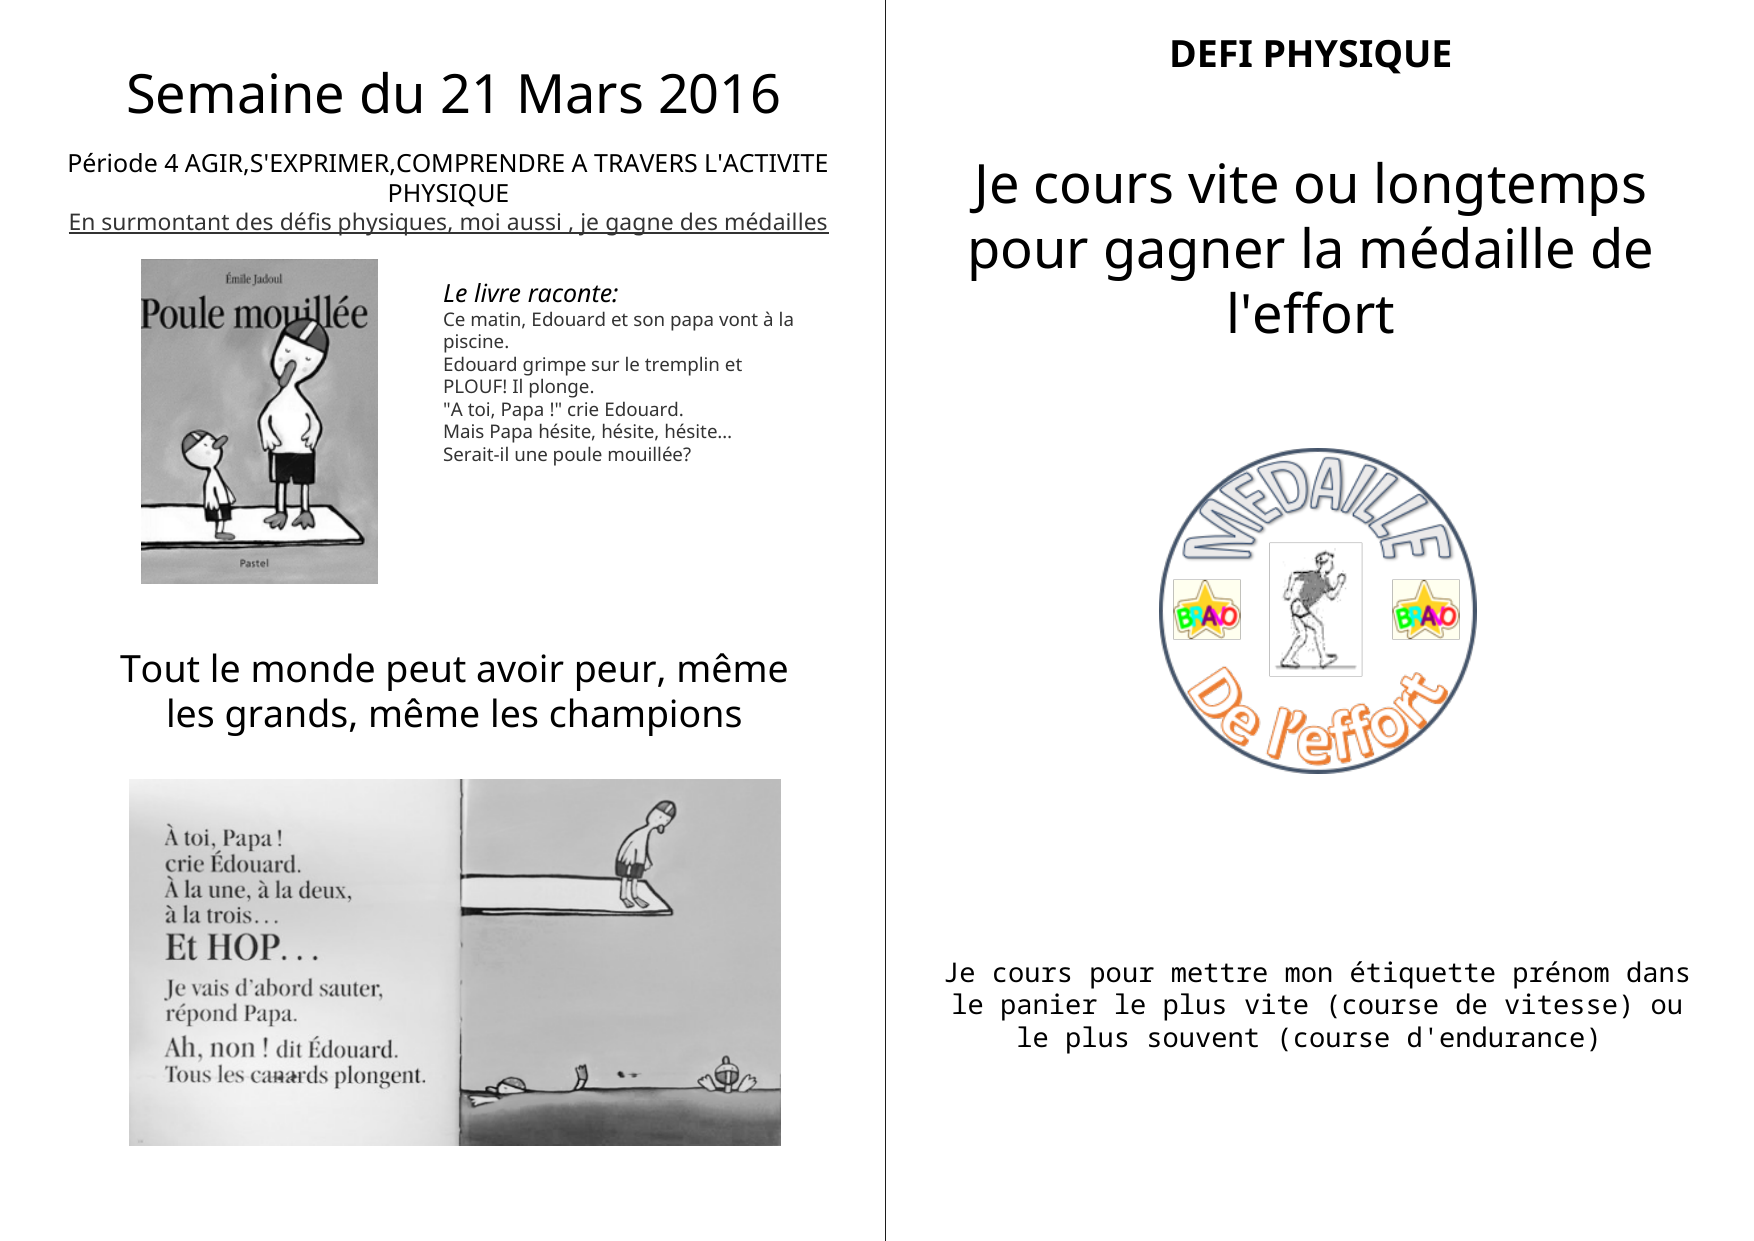

DEFI PHYSIQUE
Semaine du 21 Mars 2016
Période 4 AGIR,S'EXPRIMER,COMPRENDRE A TRAVERS L'ACTIVITE PHYSIQUE
En surmontant des défis physiques, moi aussi , je gagne des médailles
Je cours vite ou longtemps pour gagner la médaille de l'effort
Le livre raconte:
Ce matin, Edouard et son papa vont à la piscine.
Edouard grimpe sur le tremplin et PLOUF! Il plonge.
"A toi, Papa !" crie Edouard.
Mais Papa hésite, hésite, hésite…
Serait-il une poule mouillée?
Tout le monde peut avoir peur, même les grands, même les champions
Je cours pour mettre mon étiquette prénom dans le panier le plus vite (course de vitesse) ou le plus souvent (course d'endurance)